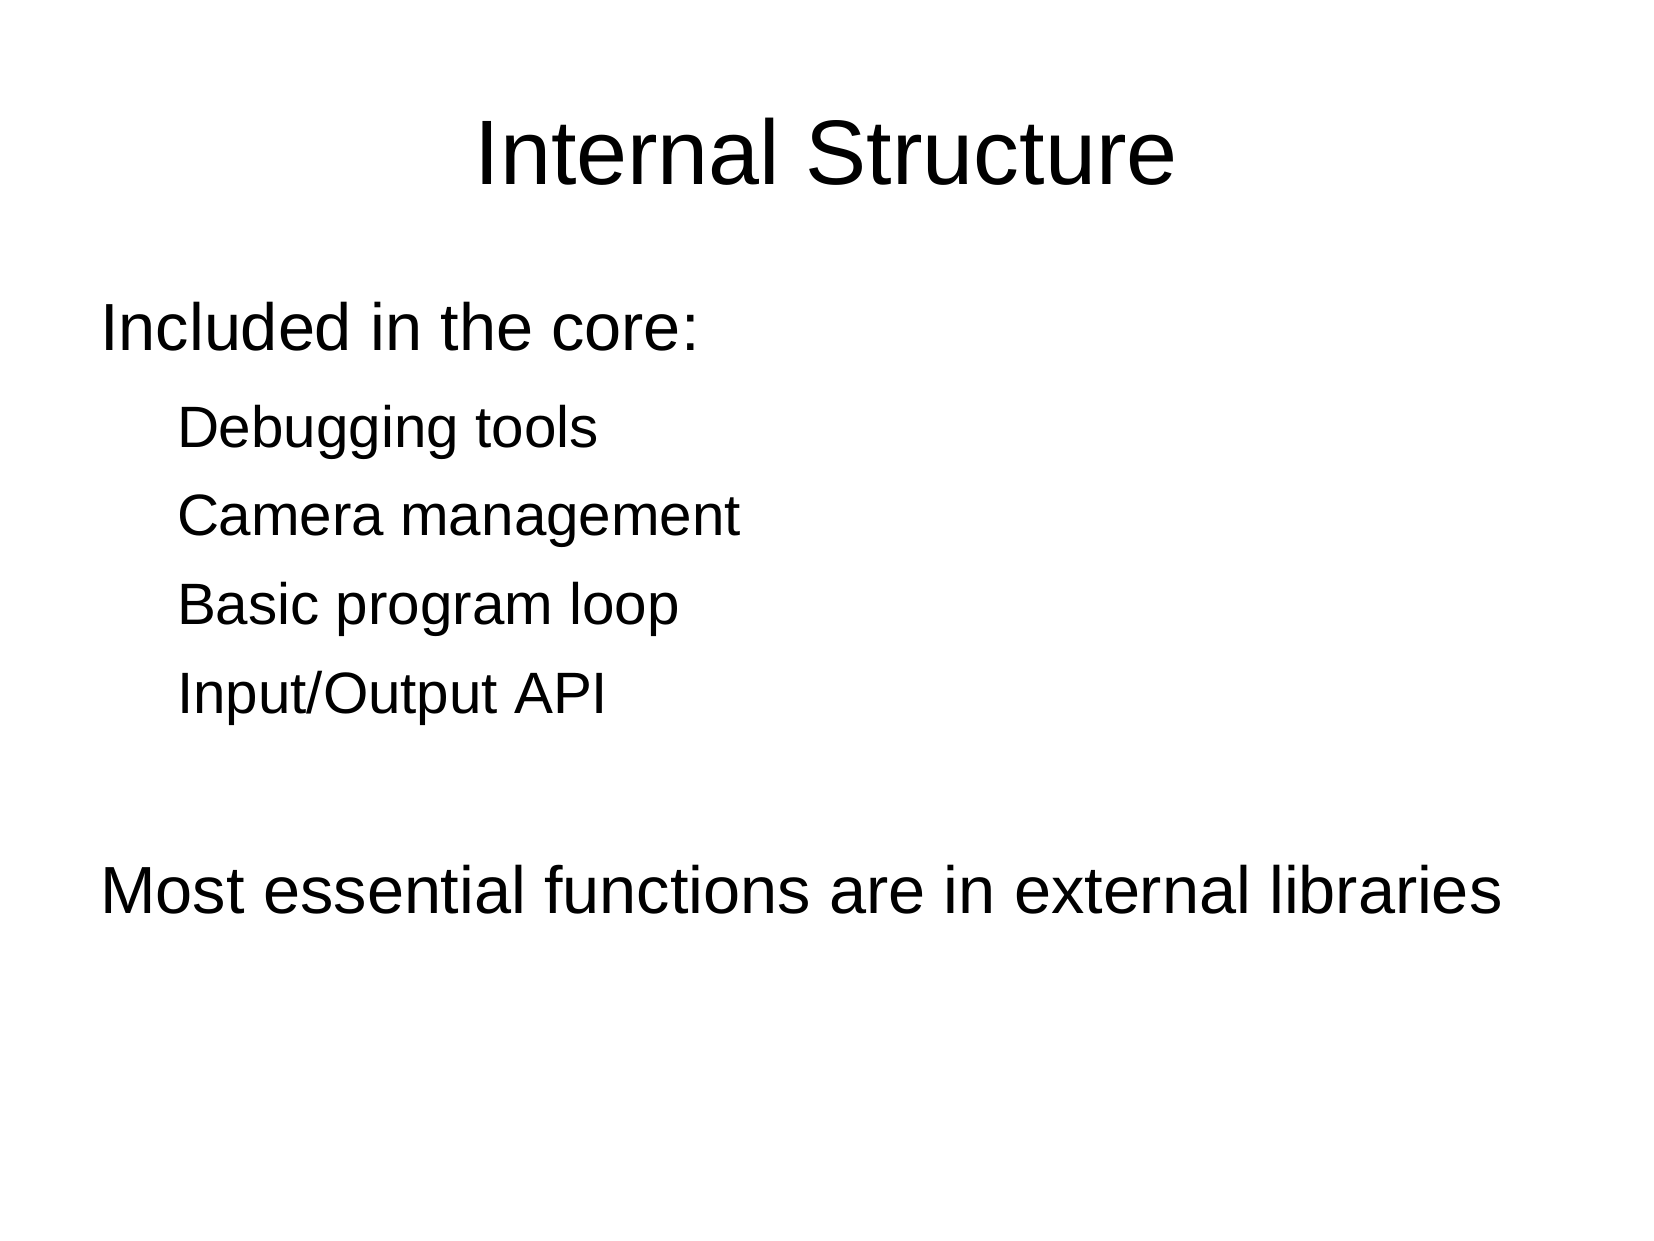

# Internal Structure
Included in the core:
Debugging tools
Camera management
Basic program loop
Input/Output API
Most essential functions are in external libraries